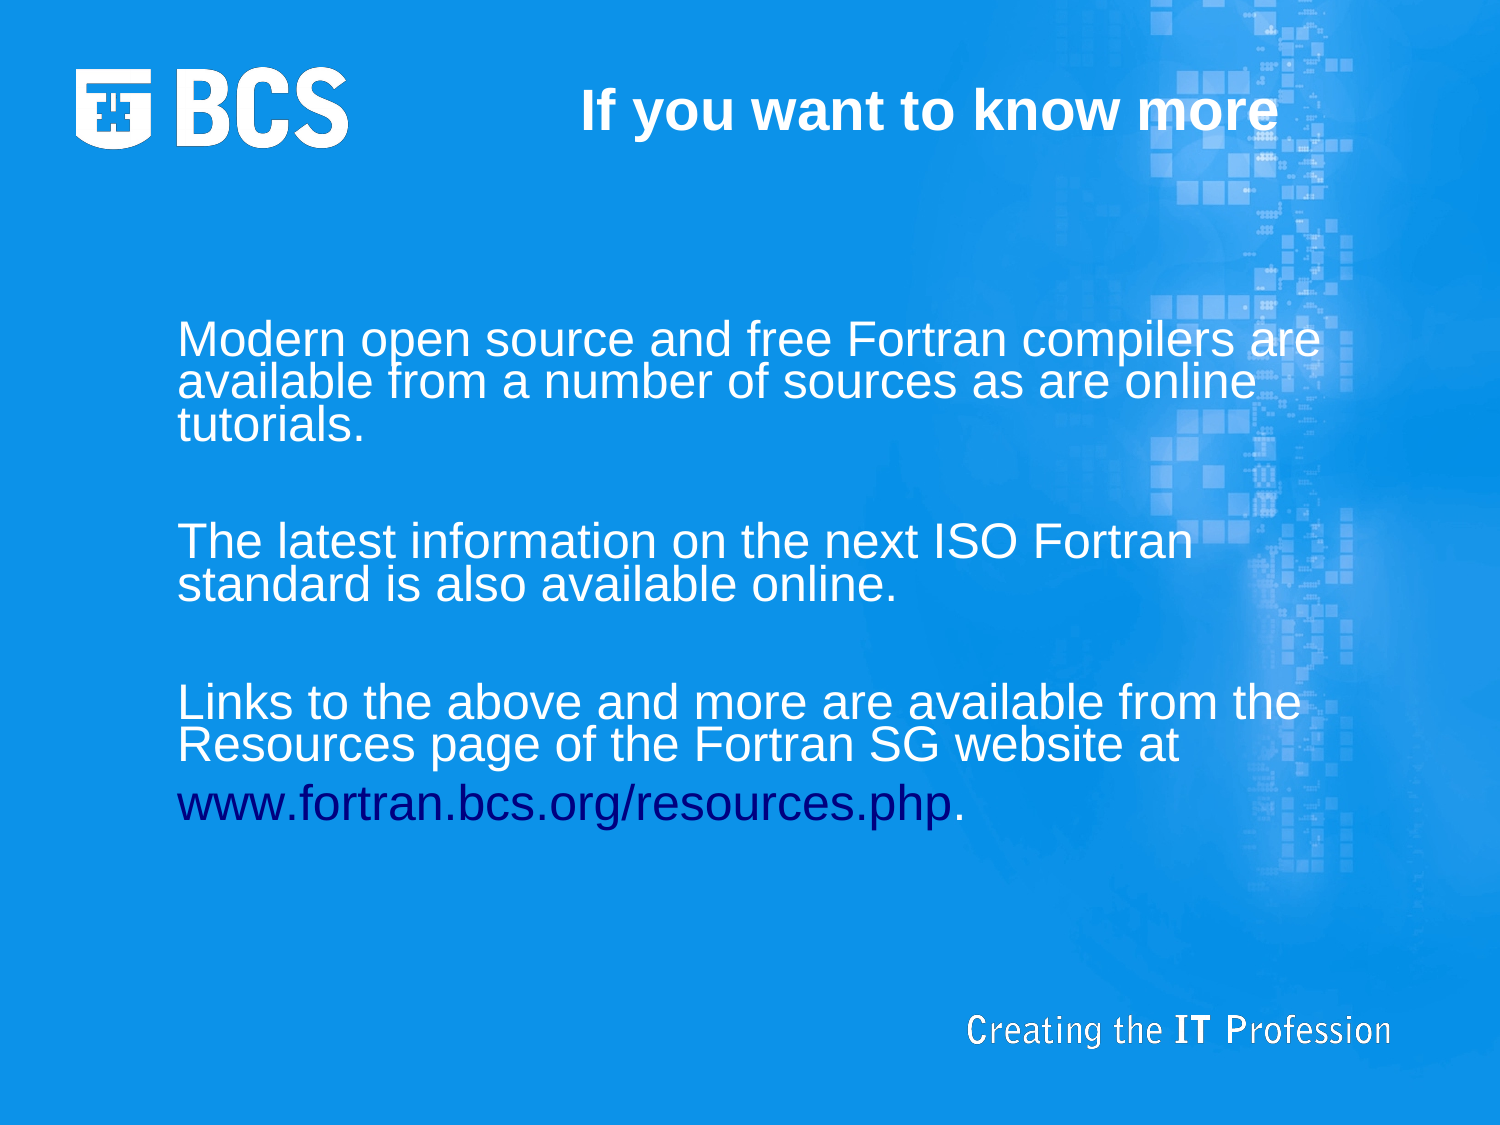

# If you want to know more
Modern open source and free Fortran compilers are available from a number of sources as are online tutorials.
The latest information on the next ISO Fortran standard is also available online.
Links to the above and more are available from the Resources page of the Fortran SG website at
www.fortran.bcs.org/resources.php.